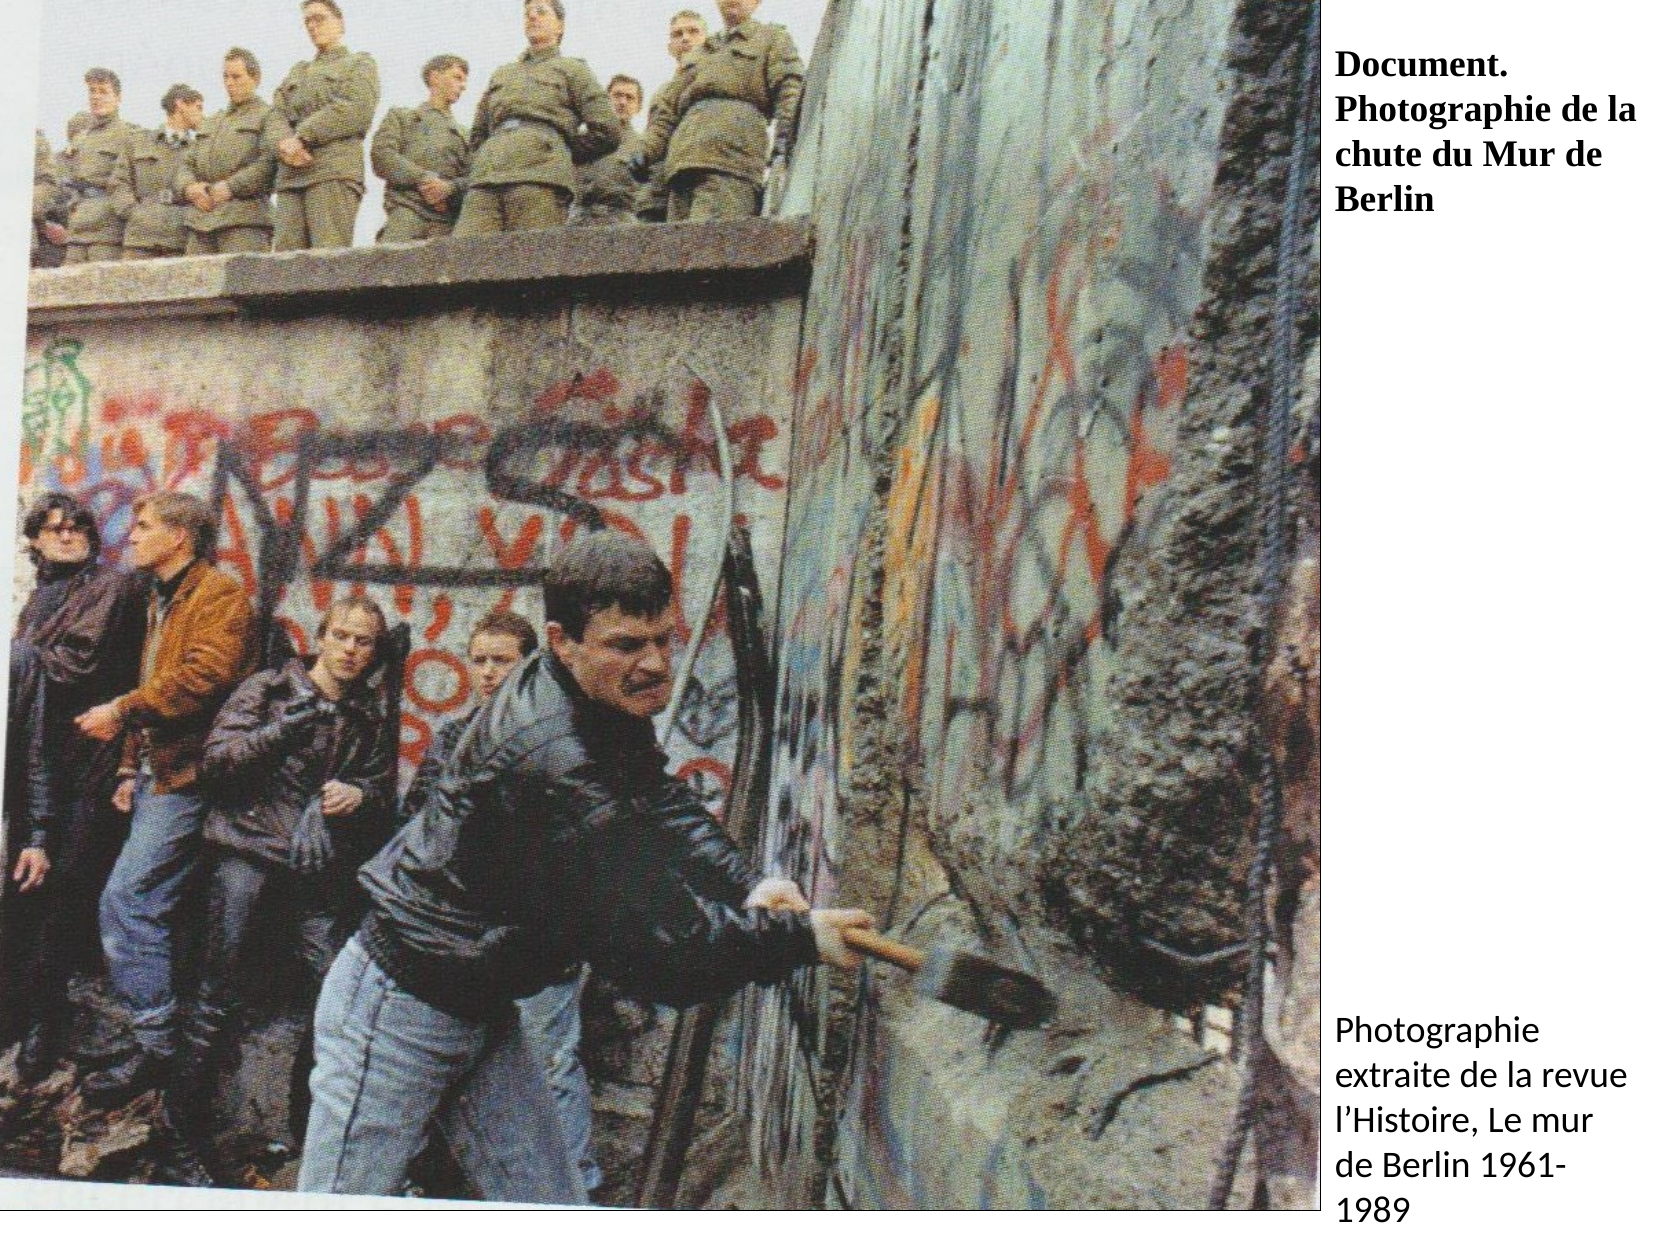

Document. Photographie de la chute du Mur de Berlin
Photographie extraite de la revue l’Histoire, Le mur de Berlin 1961-1989